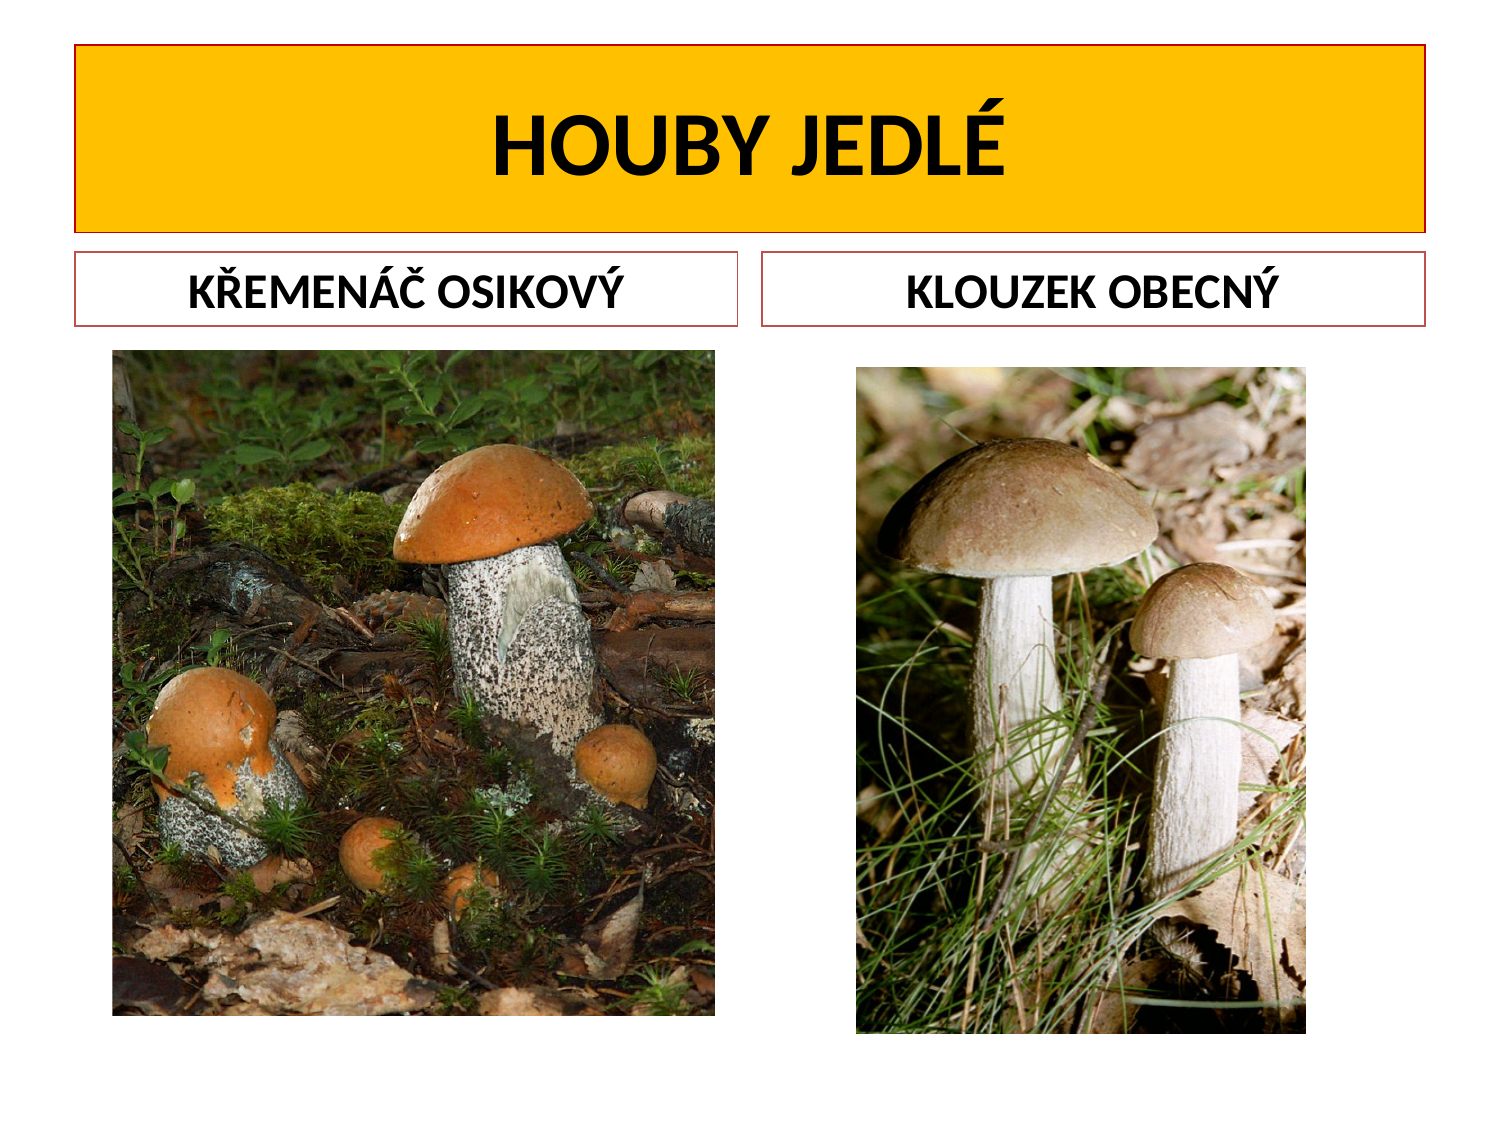

# HOUBY JEDLÉ
KŘEMENÁČ OSIKOVÝ
KLOUZEK OBECNÝ